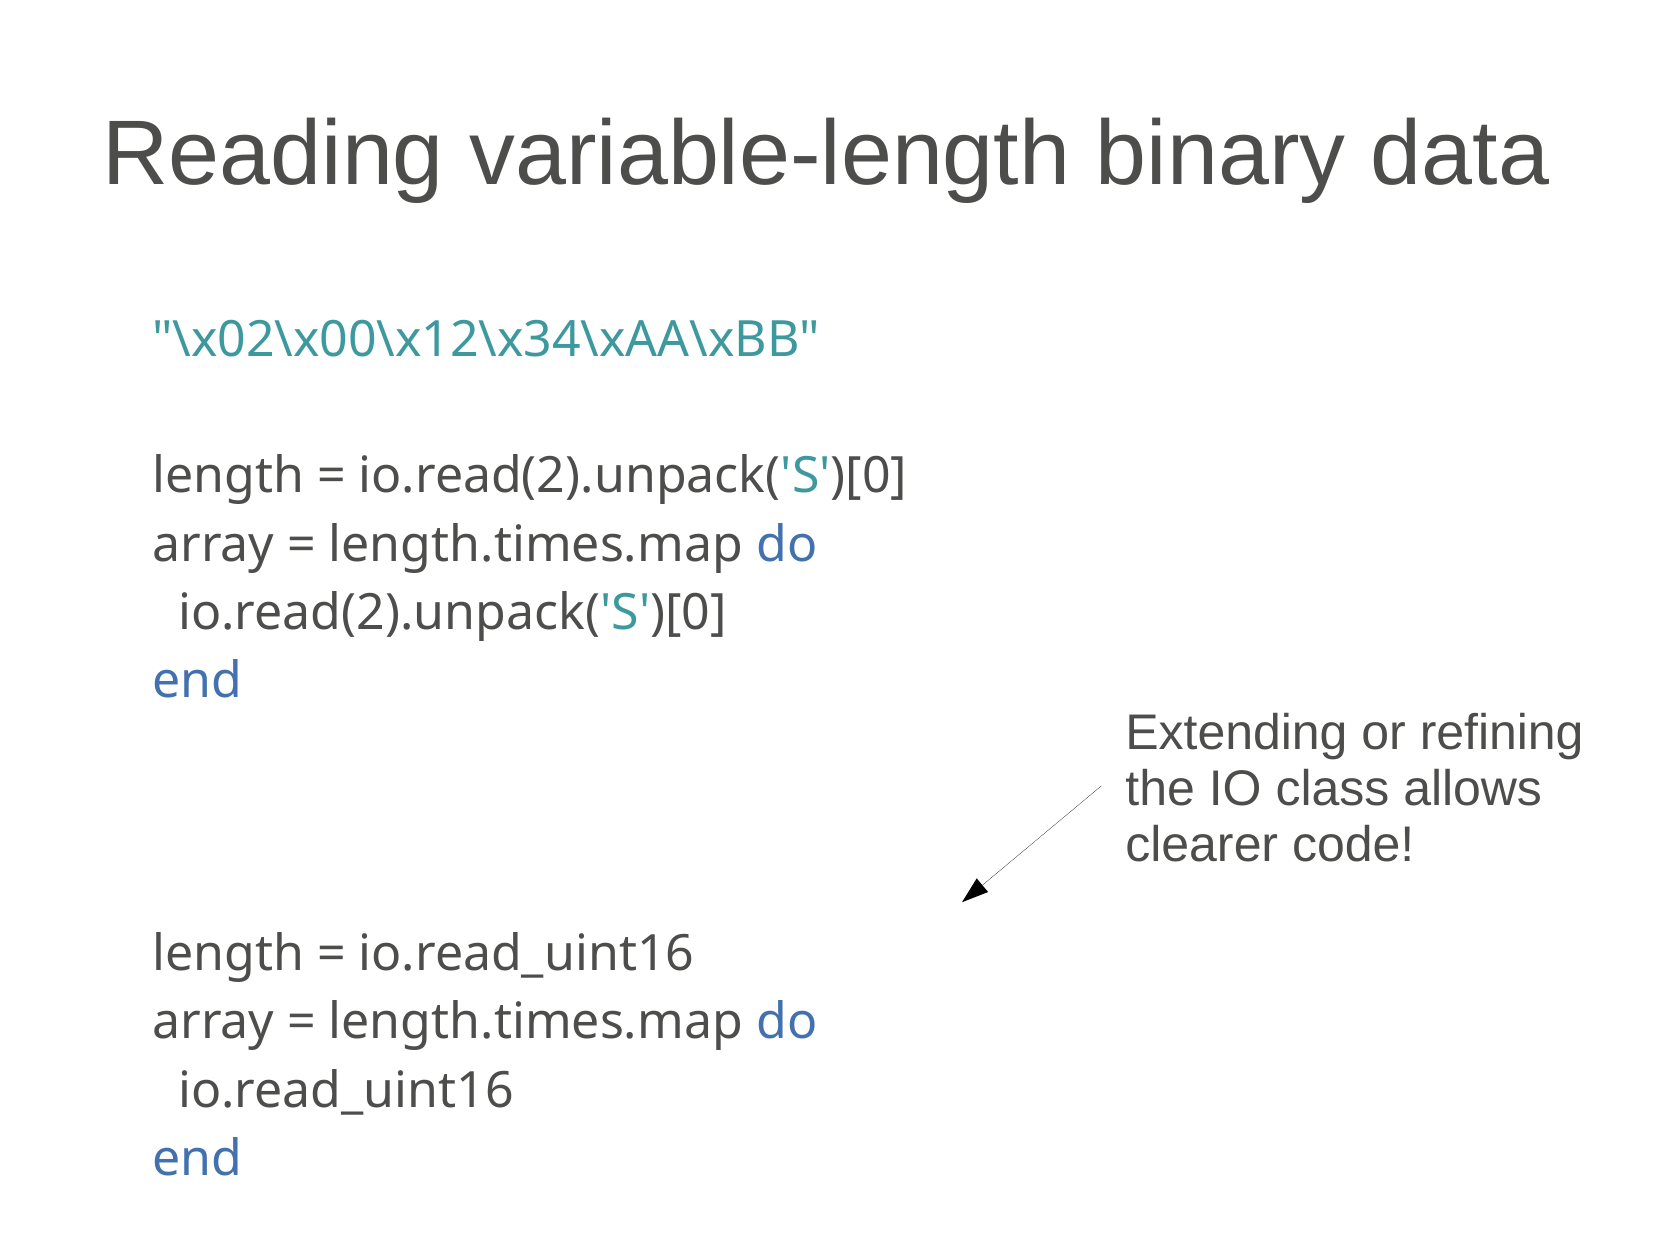

# Reading variable-length binary data
"\x02\x00\x12\x34\xAA\xBB"
length = io.read(2).unpack('S')[0]
array = length.times.map do
 io.read(2).unpack('S')[0]
end
length = io.read_uint16
array = length.times.map do
 io.read_uint16
end
Extending or refining
the IO class allows clearer code!